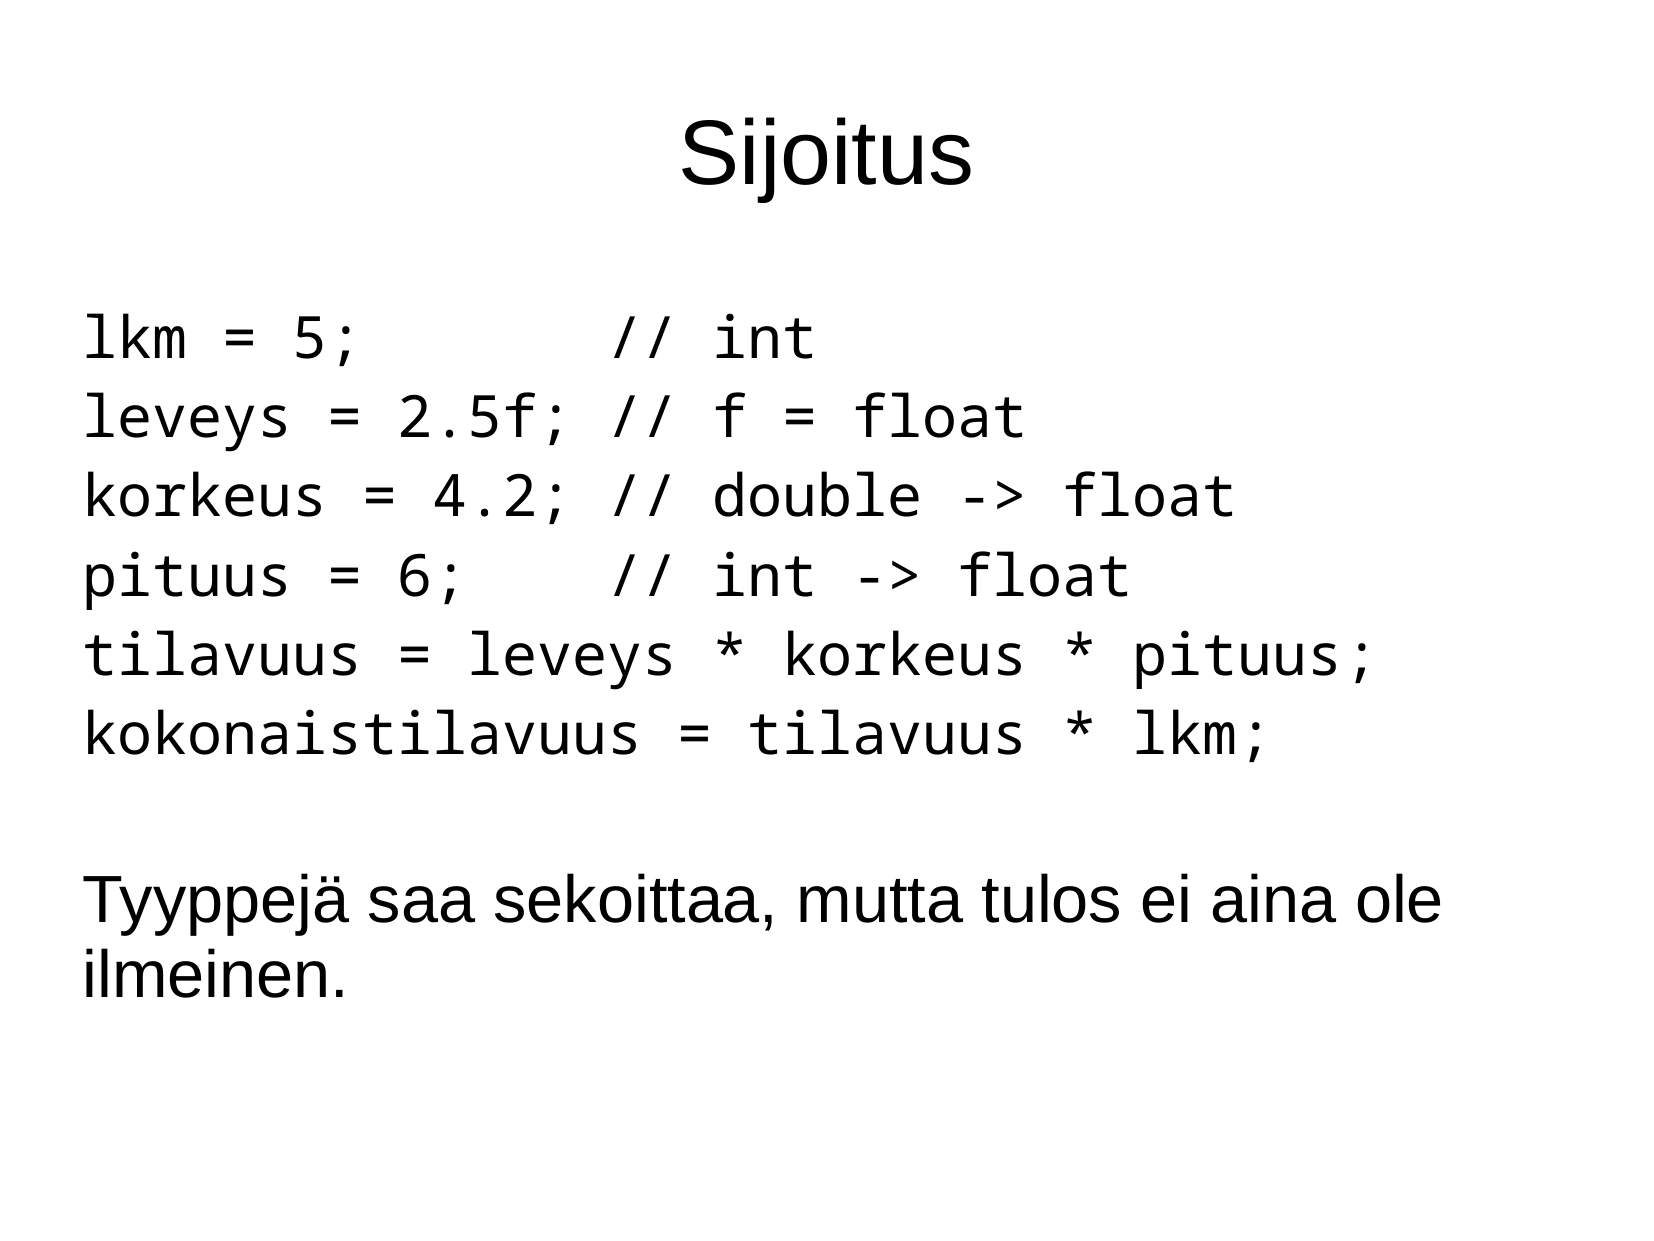

# Sijoitus
lkm = 5; // int
leveys = 2.5f; // f = float
korkeus = 4.2; // double -> float
pituus = 6; // int -> float
tilavuus = leveys * korkeus * pituus;
kokonaistilavuus = tilavuus * lkm;
Tyyppejä saa sekoittaa, mutta tulos ei aina ole ilmeinen.